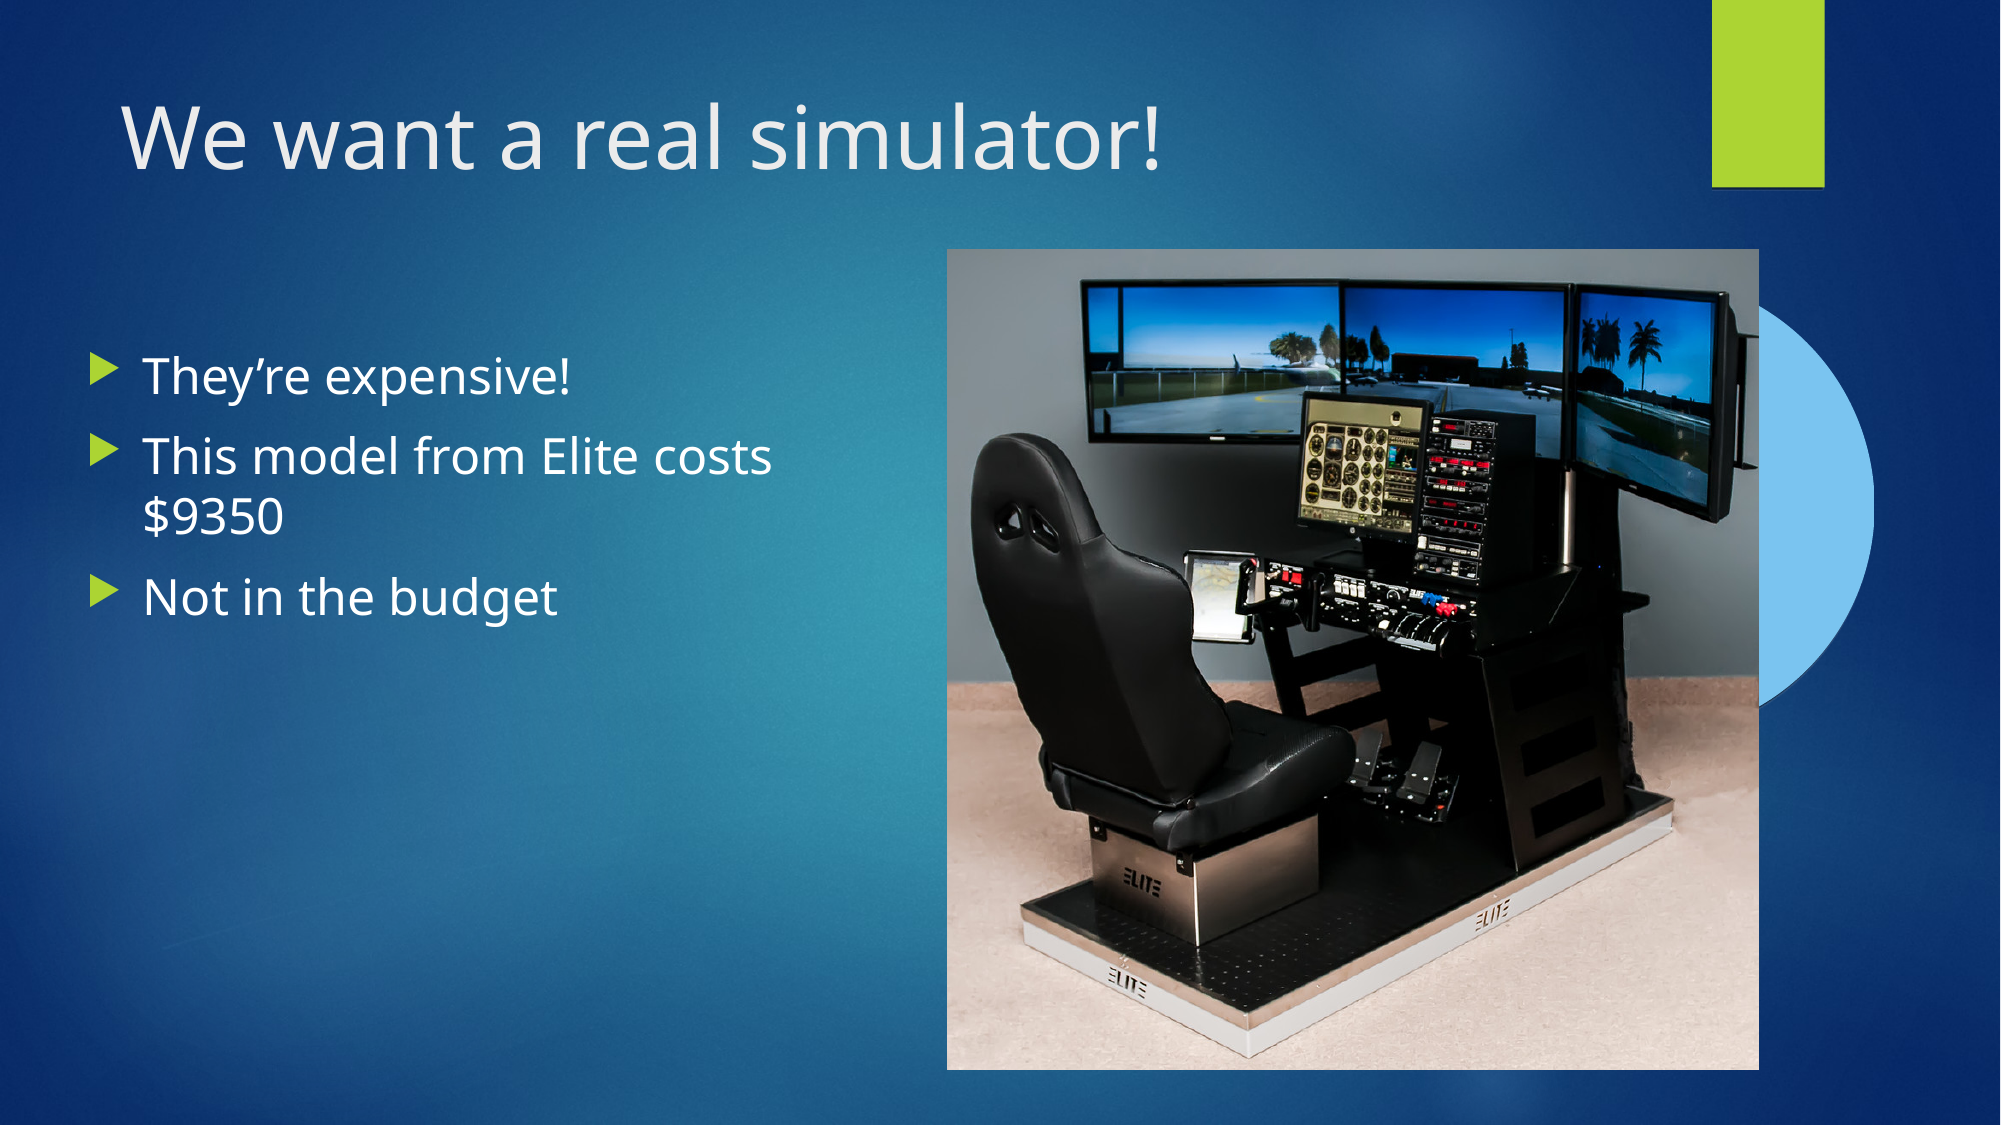

We want a real simulator!
They’re expensive!
This model from Elite costs $9350
Not in the budget